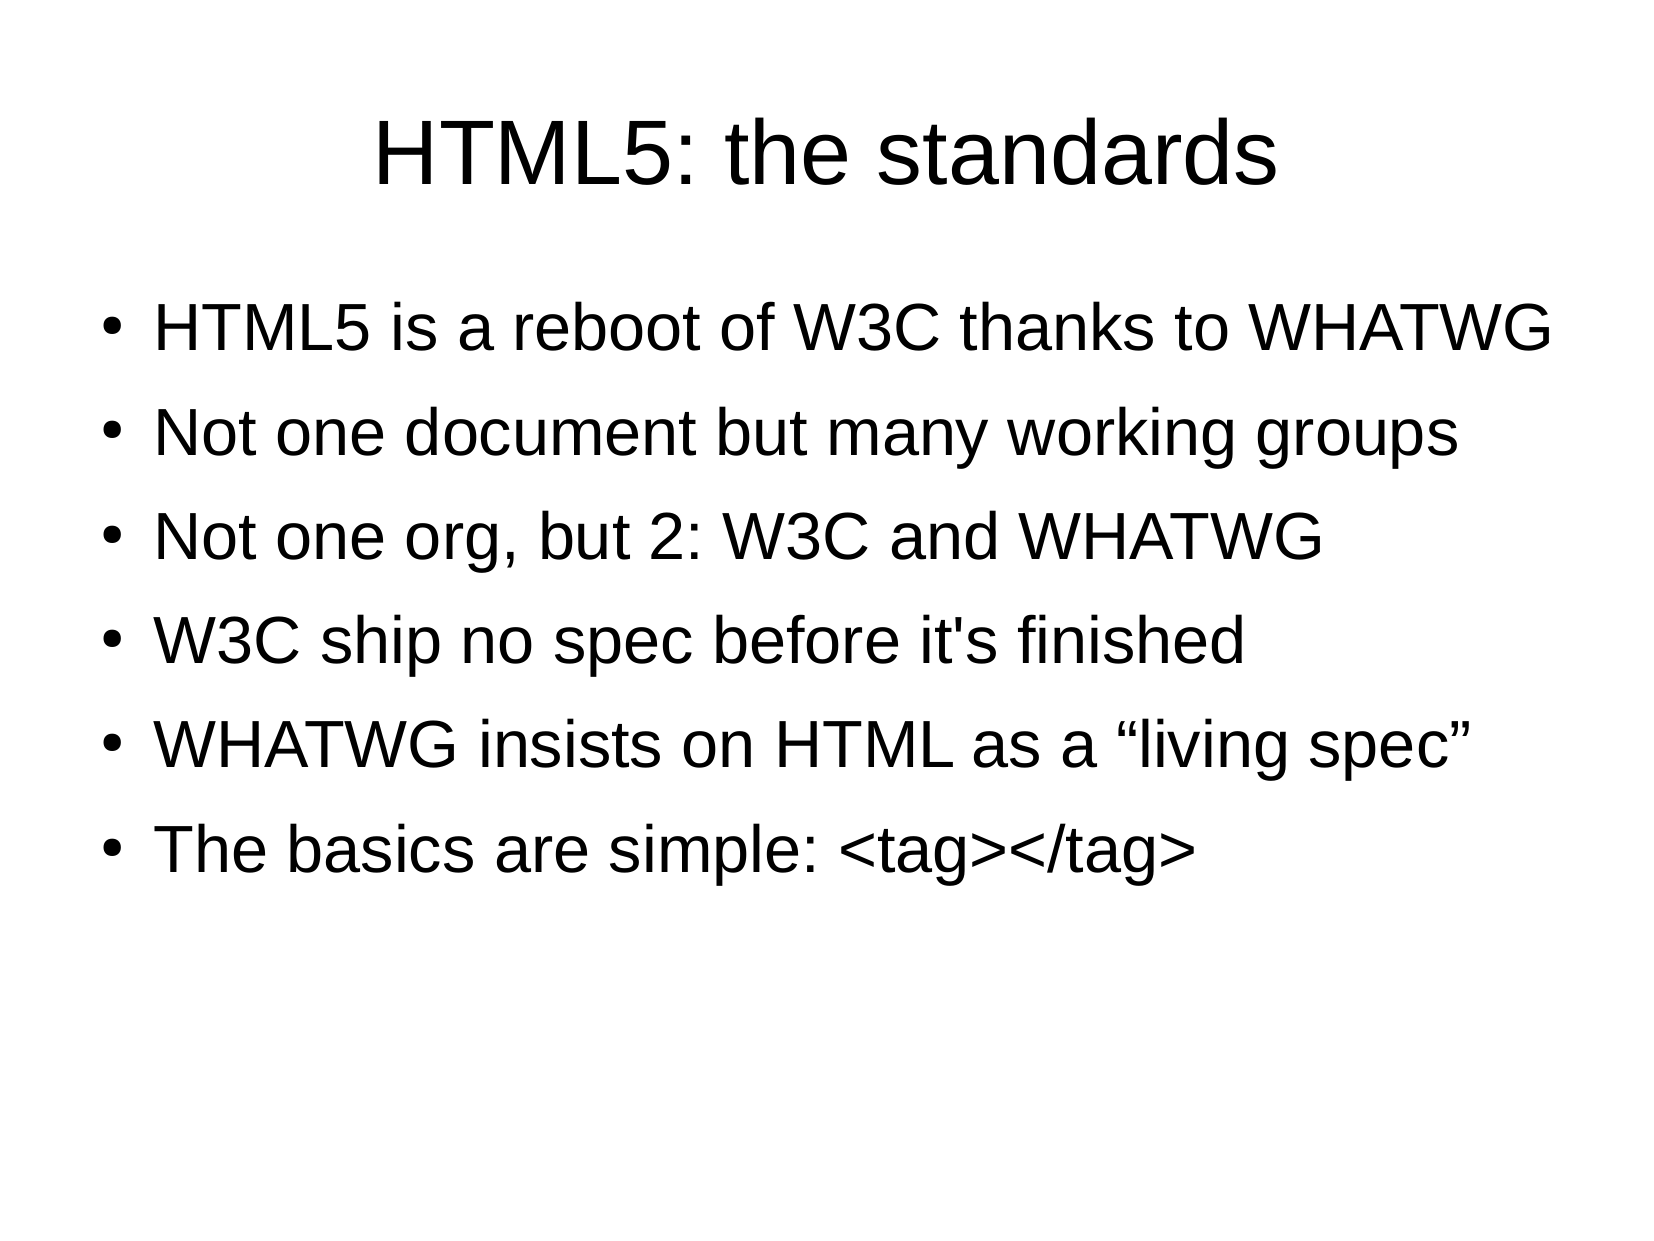

# HTML5: the standards
HTML5 is a reboot of W3C thanks to WHATWG
Not one document but many working groups
Not one org, but 2: W3C and WHATWG
W3C ship no spec before it's finished
WHATWG insists on HTML as a “living spec”
The basics are simple: <tag></tag>